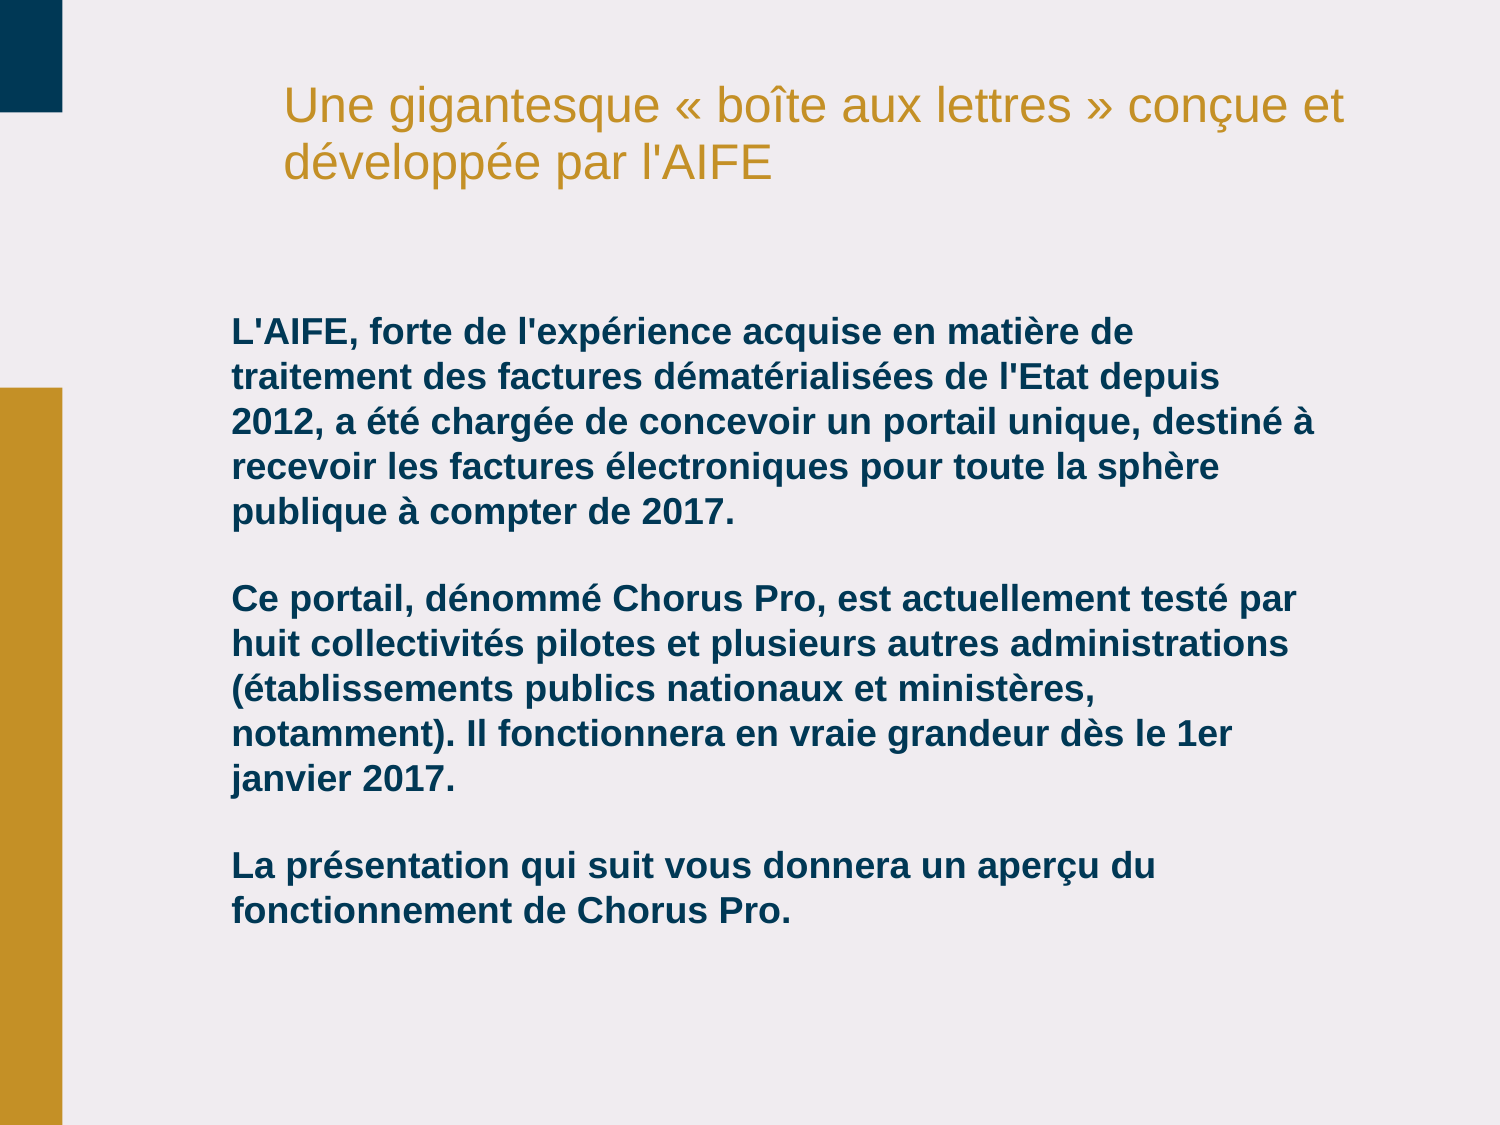

# Une gigantesque « boîte aux lettres » conçue et développée par l'AIFE
L'AIFE, forte de l'expérience acquise en matière de traitement des factures dématérialisées de l'Etat depuis 2012, a été chargée de concevoir un portail unique, destiné à recevoir les factures électroniques pour toute la sphère publique à compter de 2017.
Ce portail, dénommé Chorus Pro, est actuellement testé par huit collectivités pilotes et plusieurs autres administrations (établissements publics nationaux et ministères, notamment). Il fonctionnera en vraie grandeur dès le 1er janvier 2017.
La présentation qui suit vous donnera un aperçu du fonctionnement de Chorus Pro.